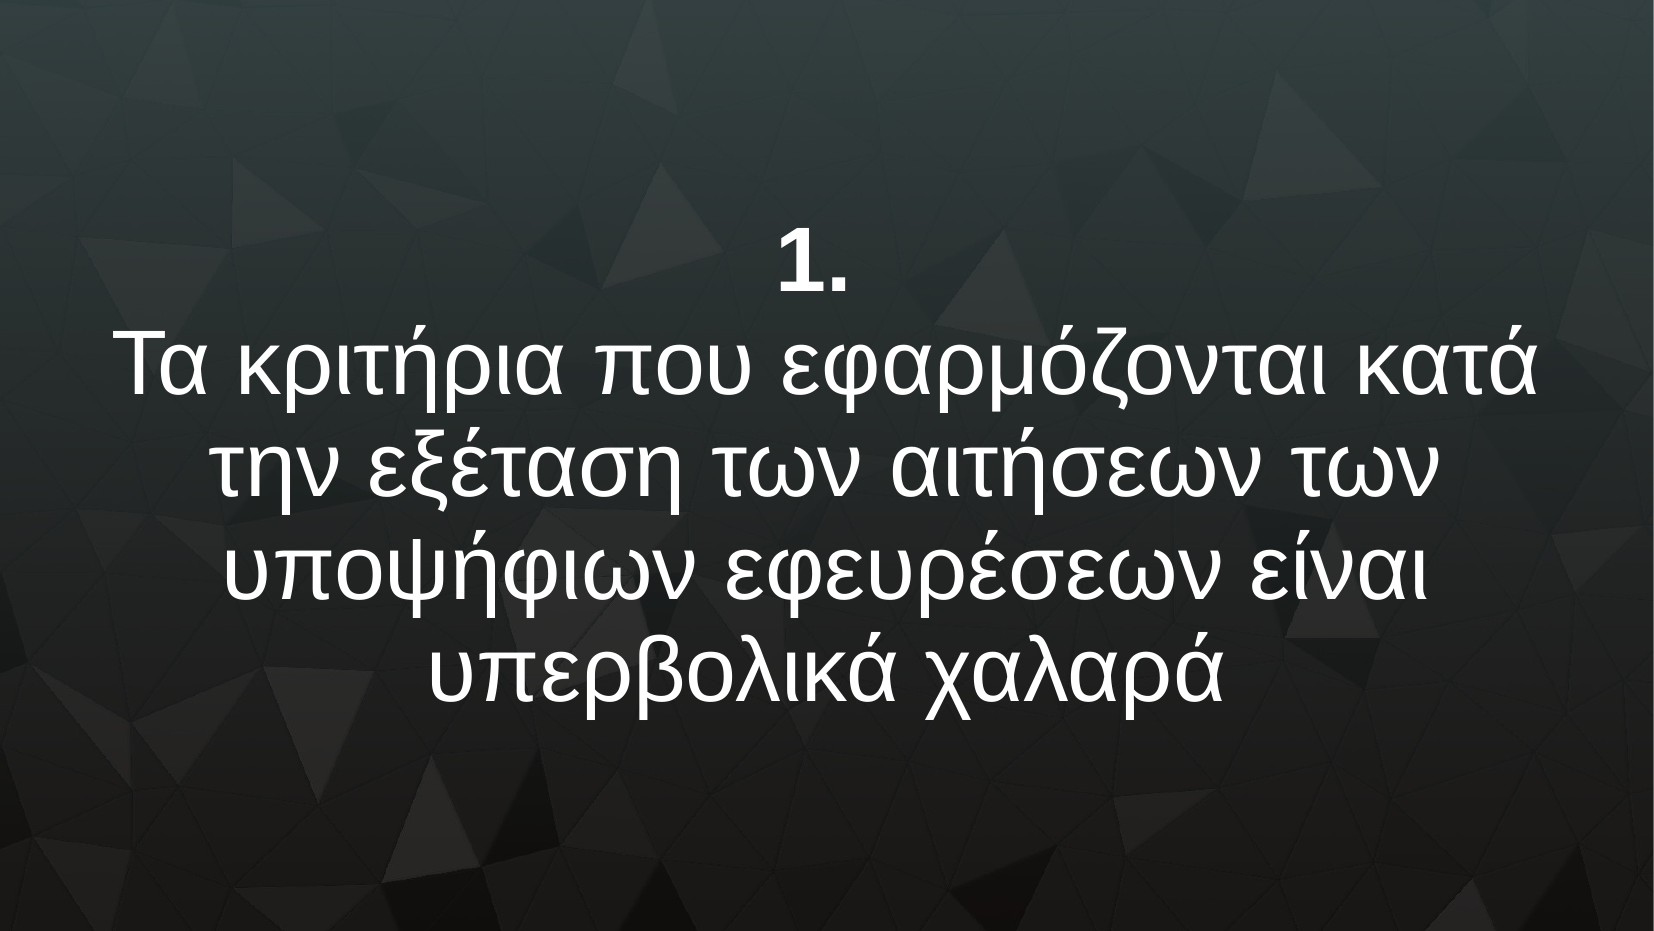

# 1. Τα κριτήρια που εφαρμόζονται κατά την εξέταση των αιτήσεων των υποψήφιων εφευρέσεων είναι υπερβολικά χαλαρά